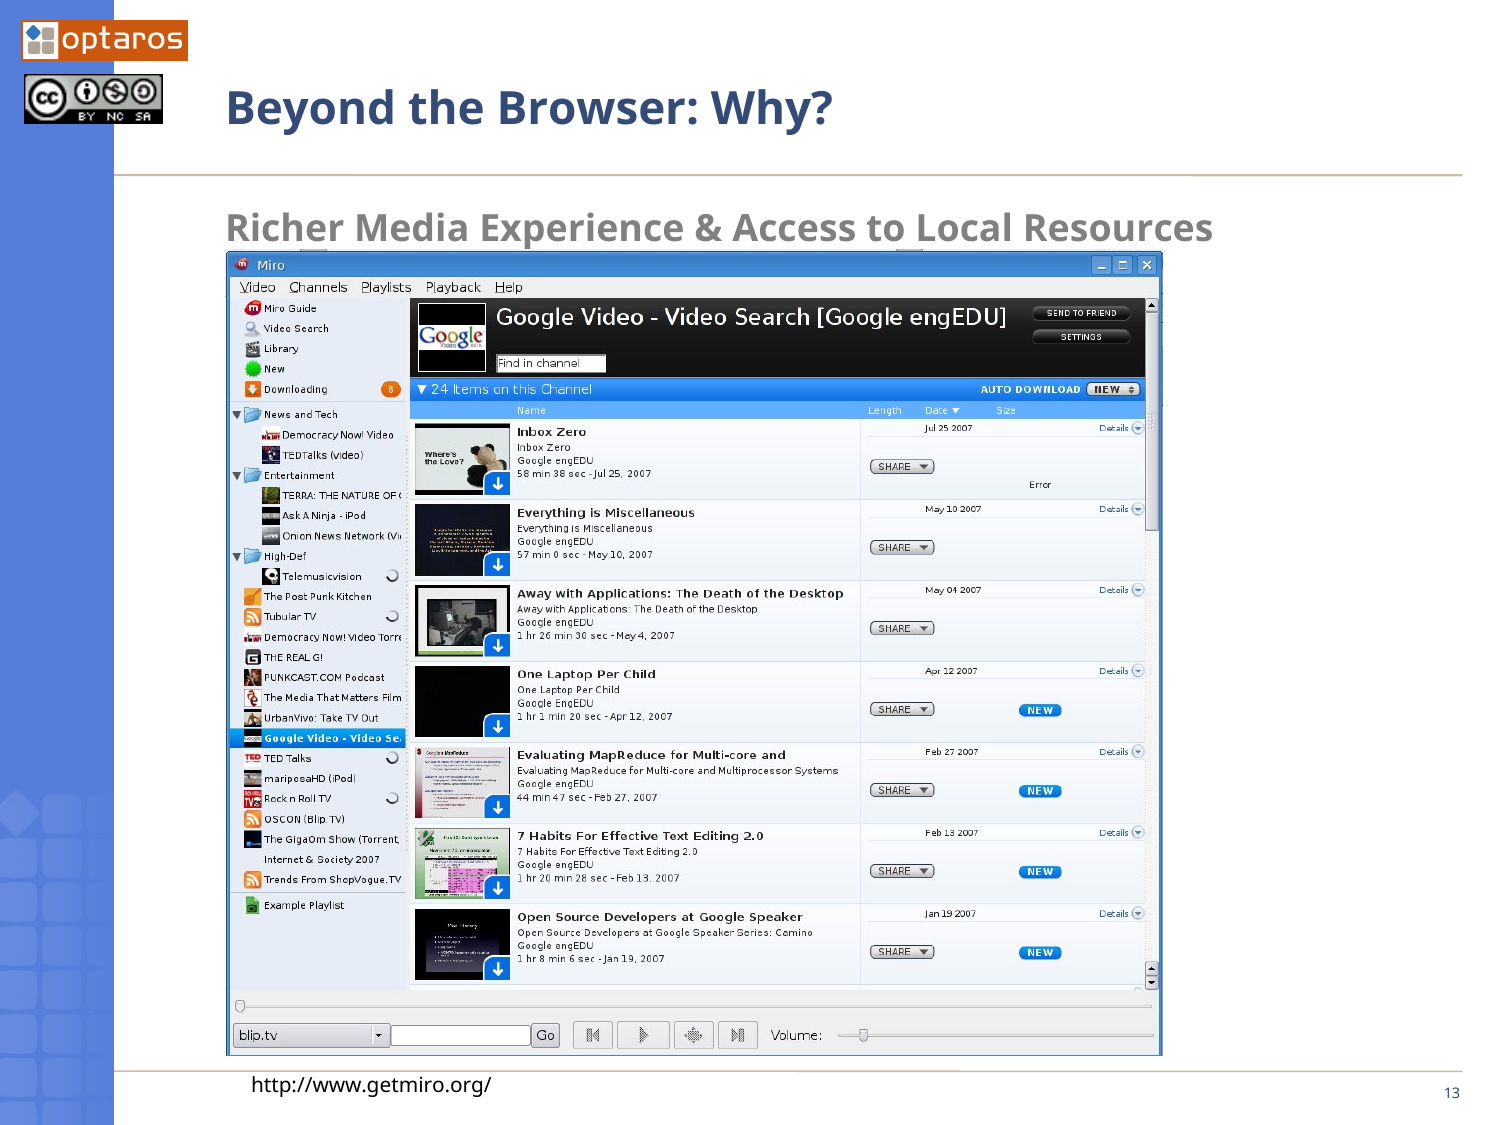

# Beyond the Browser: Why?
Richer Media Experience & Access to Local Resources
http://www.getmiro.org/